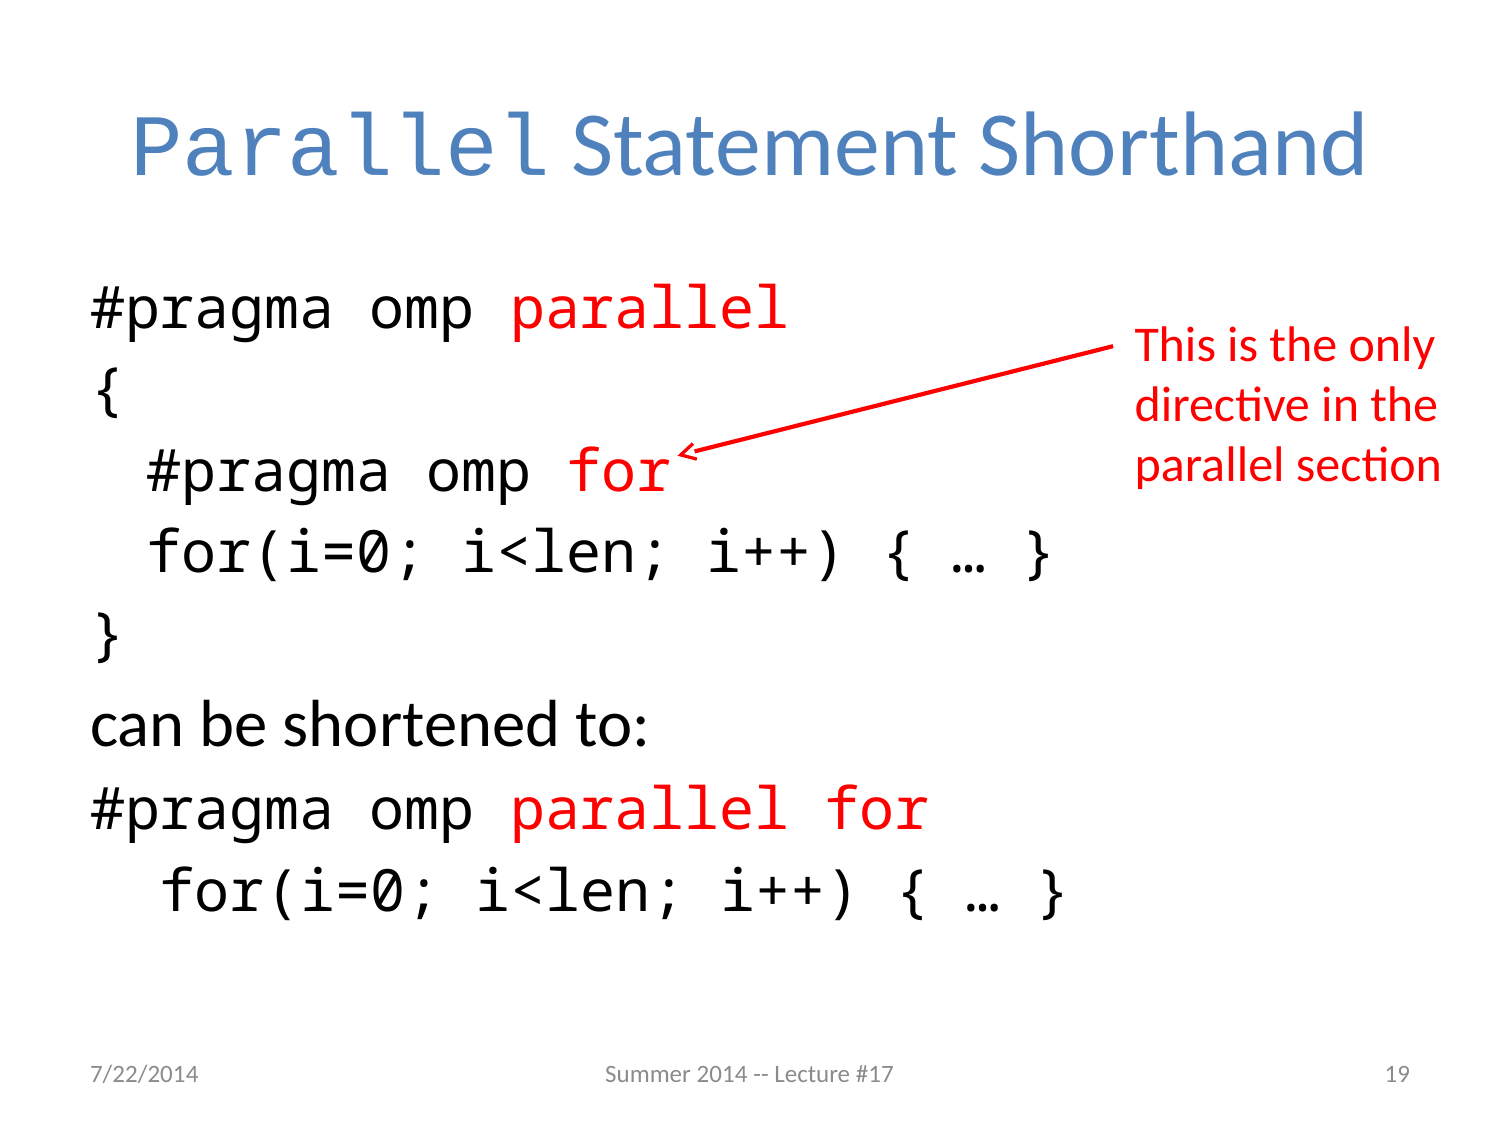

# Parallel Statement Shorthand
#pragma omp parallel
{
	#pragma omp for
	for(i=0; i<len; i++) { … }
}
can be shortened to:
#pragma omp parallel for
 for(i=0; i<len; i++) { … }
This is the only directive in the parallel section
7/22/2014
Summer 2014 -- Lecture #17